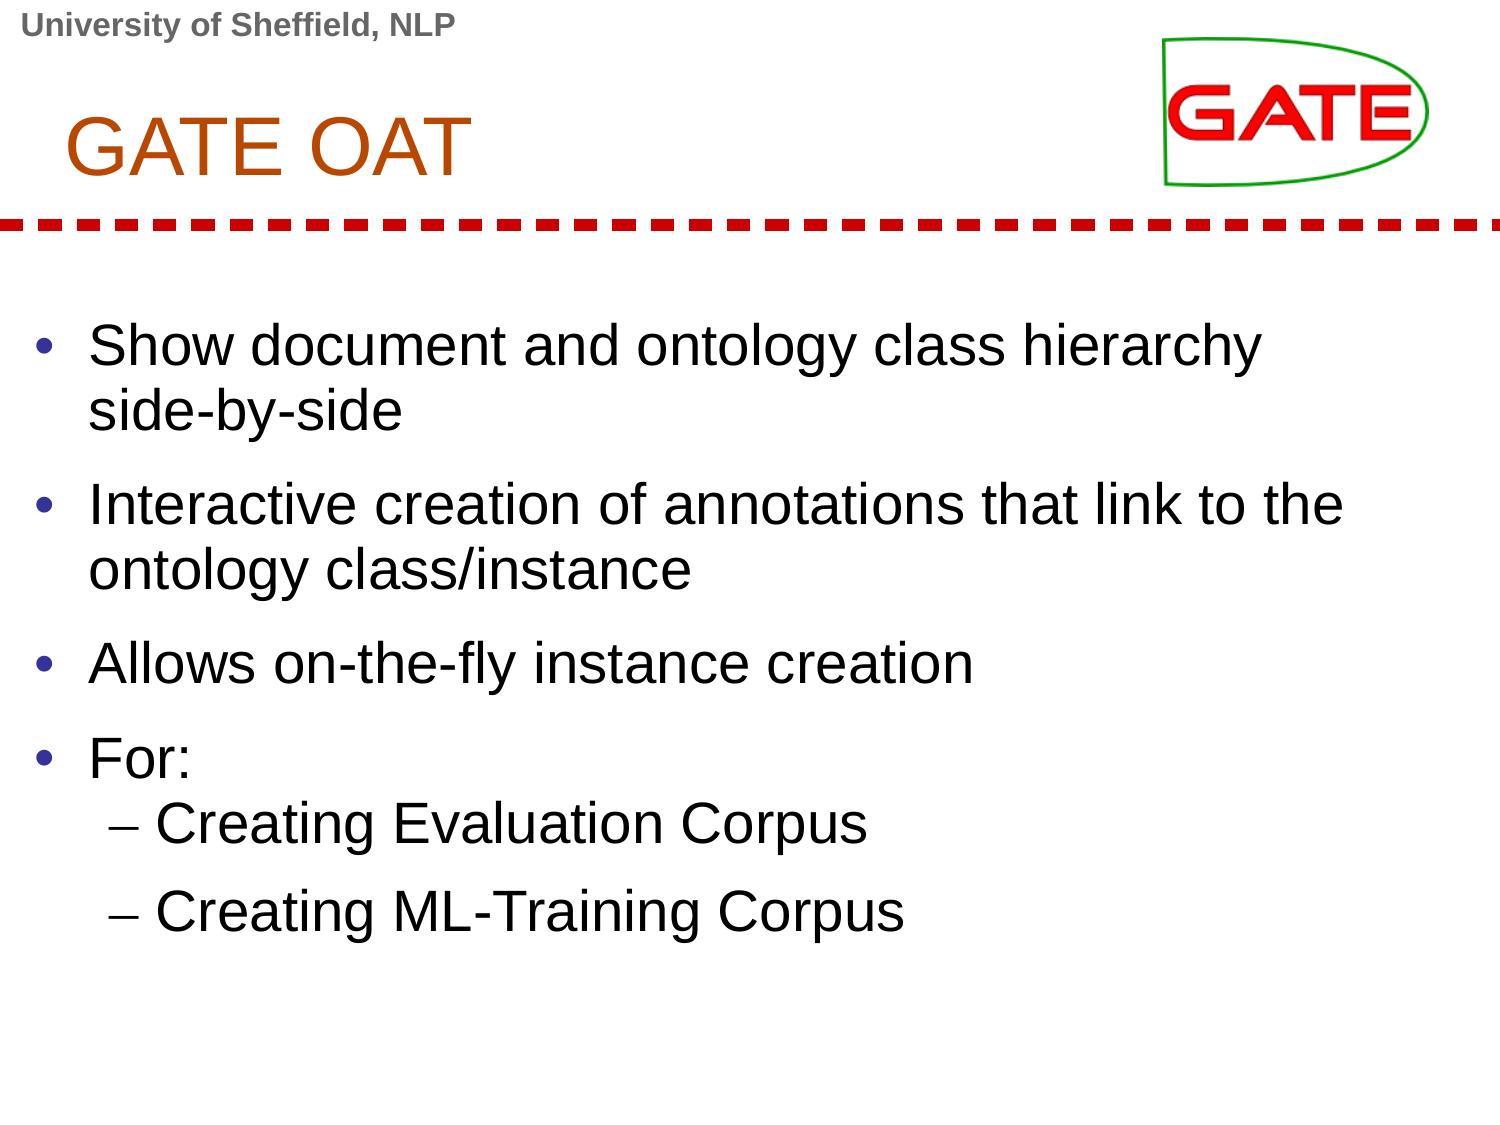

# GATE OAT
Show document and ontology class hierarchy side-by-side
Interactive creation of annotations that link to the ontology class/instance
Allows on-the-fly instance creation
For:
Creating Evaluation Corpus
Creating ML-Training Corpus